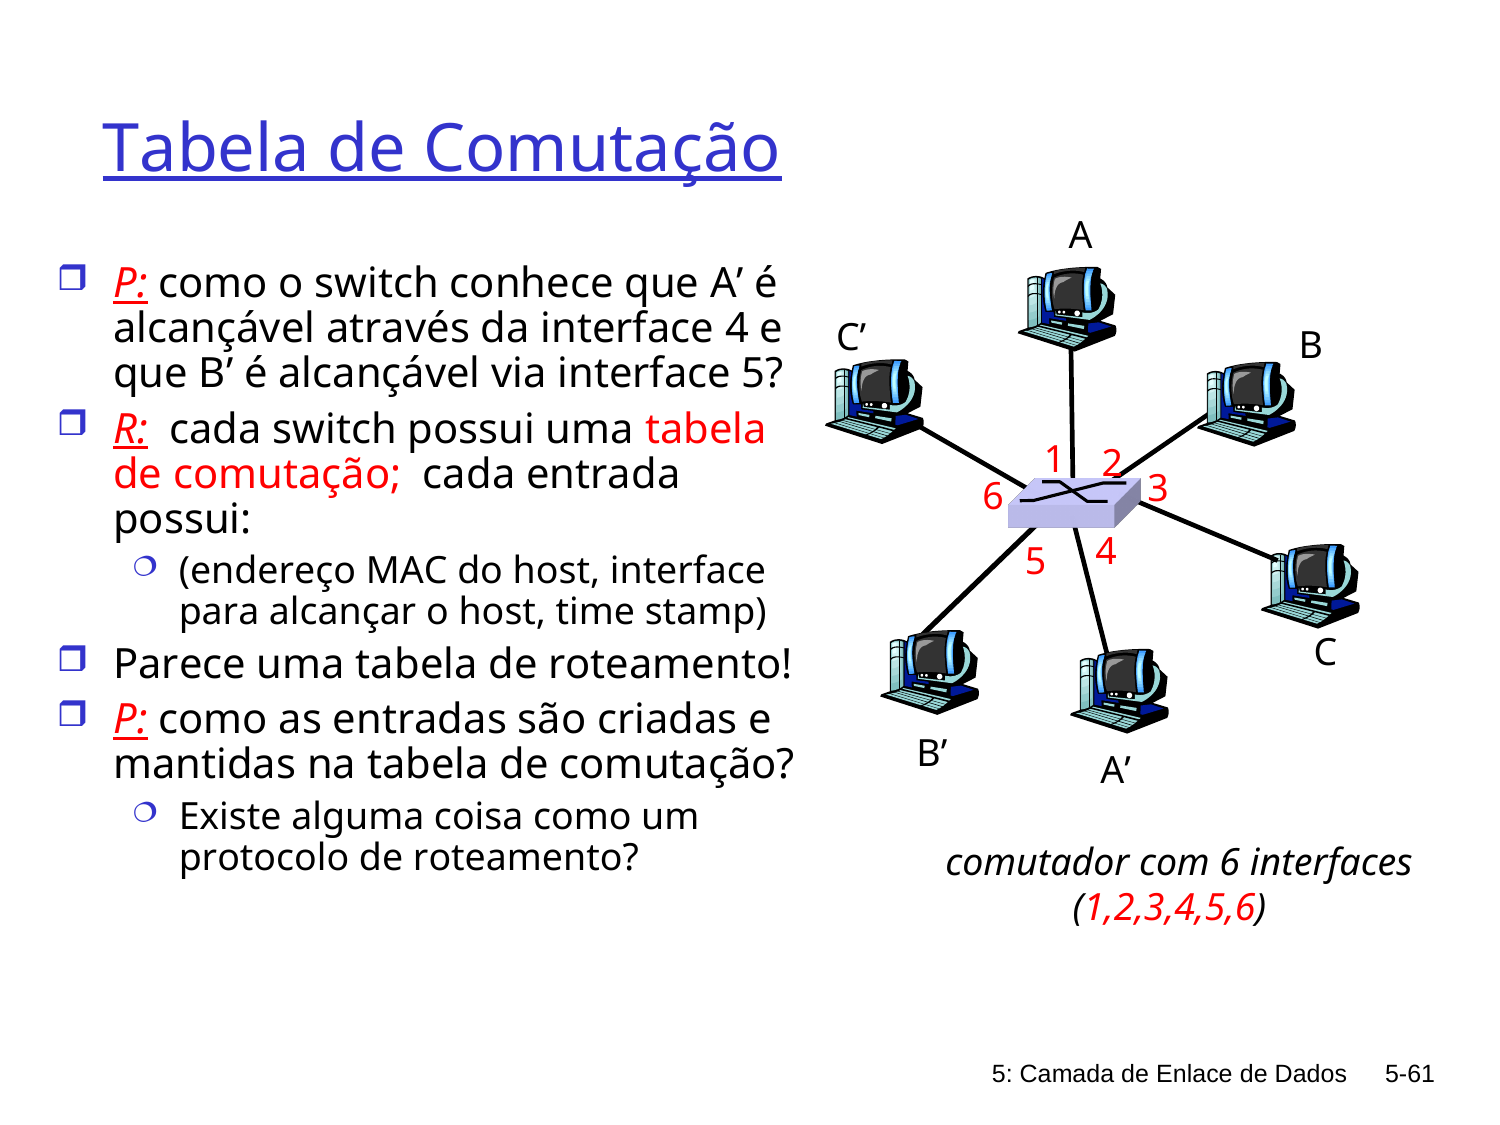

# Tabela de Comutação
A
P: como o switch conhece que A’ é alcançável através da interface 4 e que B’ é alcançável via interface 5?
R: cada switch possui uma tabela de comutação; cada entrada possui:
(endereço MAC do host, interface para alcançar o host, time stamp)
Parece uma tabela de roteamento!
P: como as entradas são criadas e mantidas na tabela de comutação?
Existe alguma coisa como um protocolo de roteamento?
C’
B
1
2
3
6
4
5
C
B’
A’
comutador com 6 interfaces
(1,2,3,4,5,6)
5: Camada de Enlace de Dados